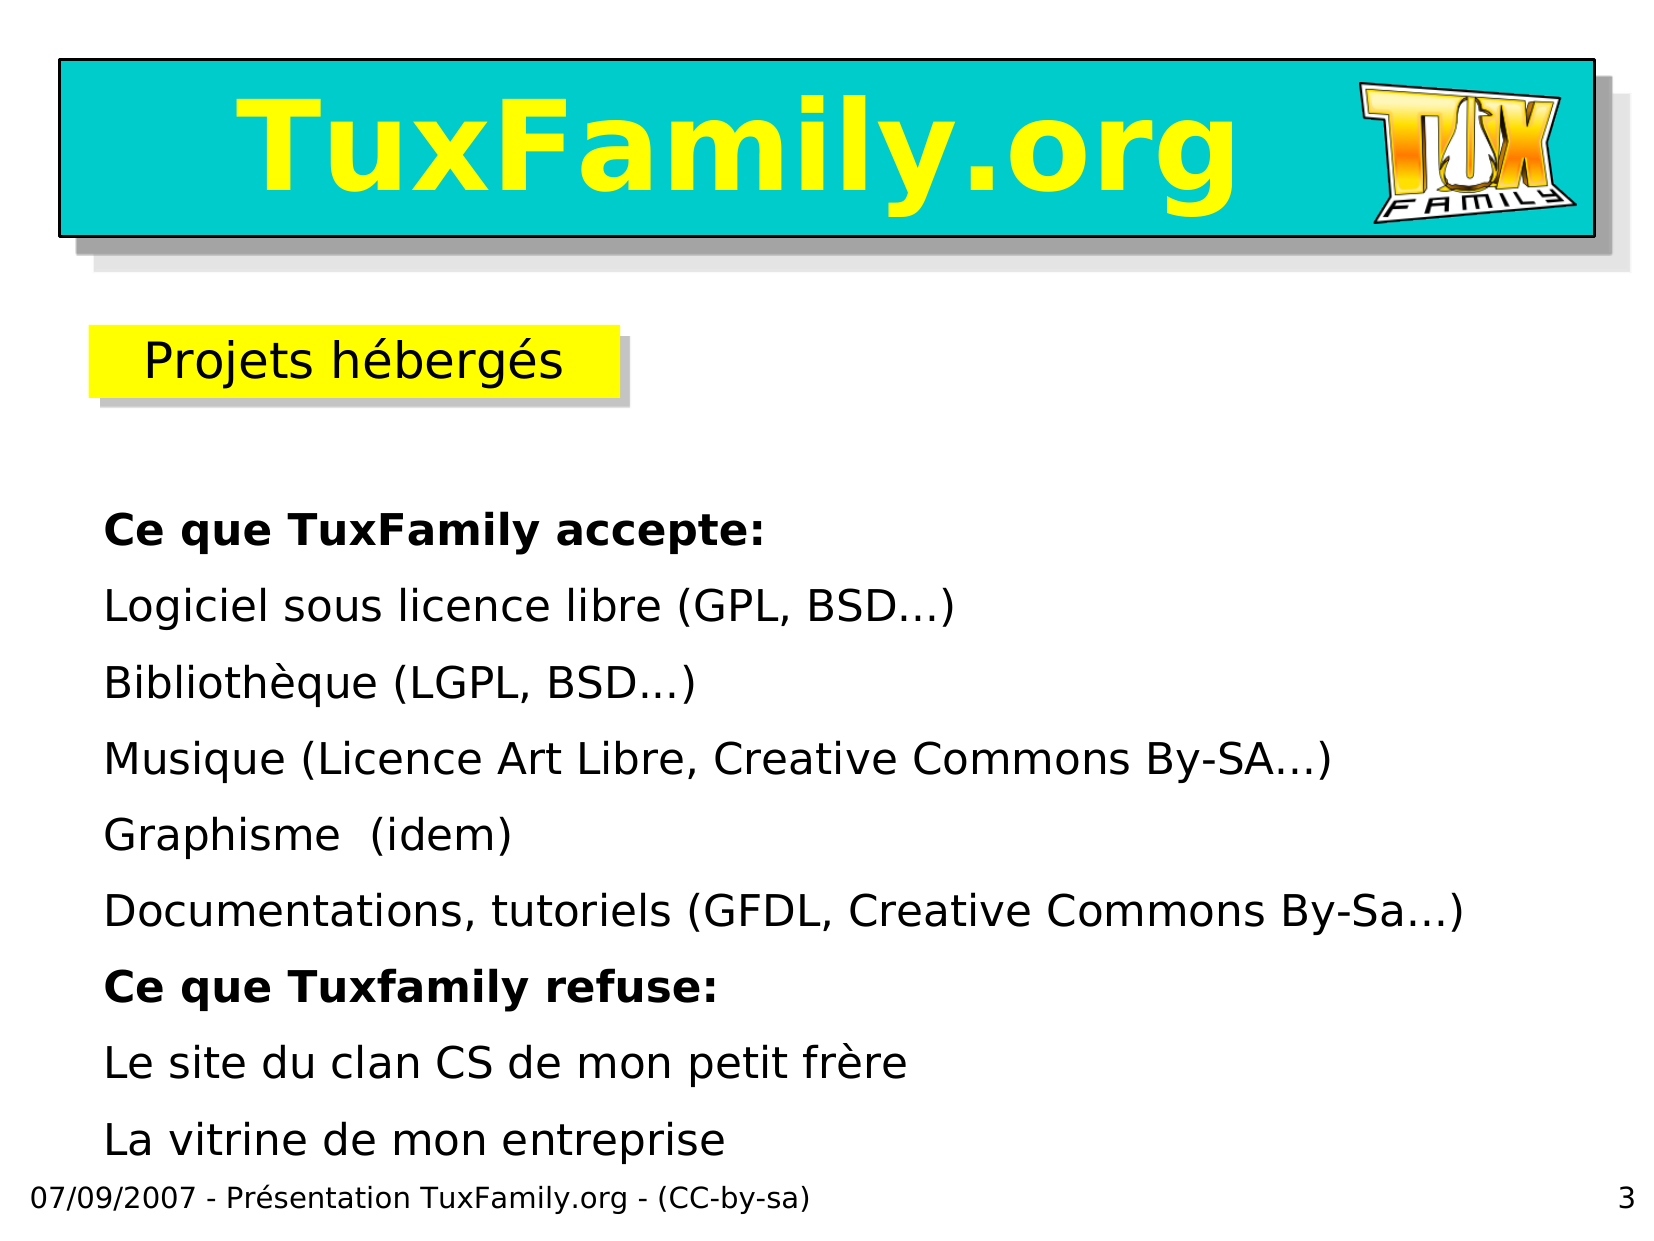

Projets hébergés
Ce que TuxFamily accepte:
Logiciel sous licence libre (GPL, BSD...)
Bibliothèque (LGPL, BSD...)
Musique (Licence Art Libre, Creative Commons By-SA...)
Graphisme (idem)
Documentations, tutoriels (GFDL, Creative Commons By-Sa...)
Ce que Tuxfamily refuse:
Le site du clan CS de mon petit frère
La vitrine de mon entreprise
3